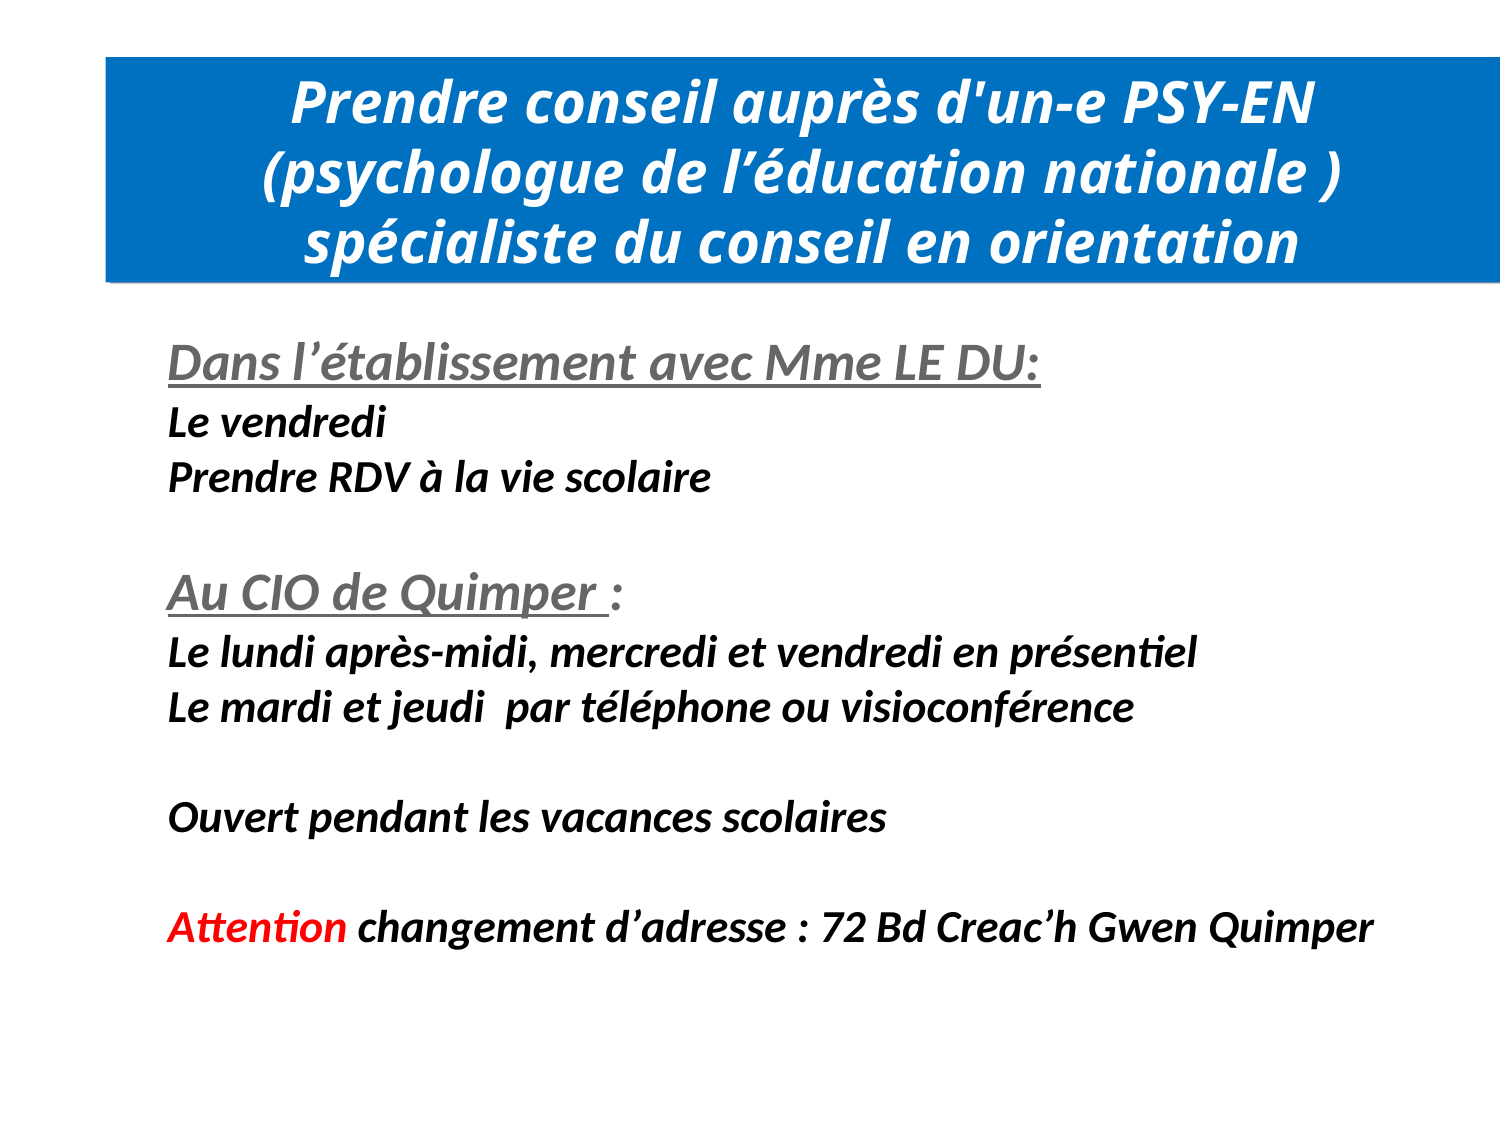

Prendre conseil auprès d'un-e PSY-EN (psychologue de l’éducation nationale )
spécialiste du conseil en orientation
Dans l’établissement avec Mme LE DU:
Le vendredi
Prendre RDV à la vie scolaire
Au CIO de Quimper :
Le lundi après-midi, mercredi et vendredi en présentiel
Le mardi et jeudi par téléphone ou visioconférence
Ouvert pendant les vacances scolaires
Attention changement d’adresse : 72 Bd Creac’h Gwen Quimper